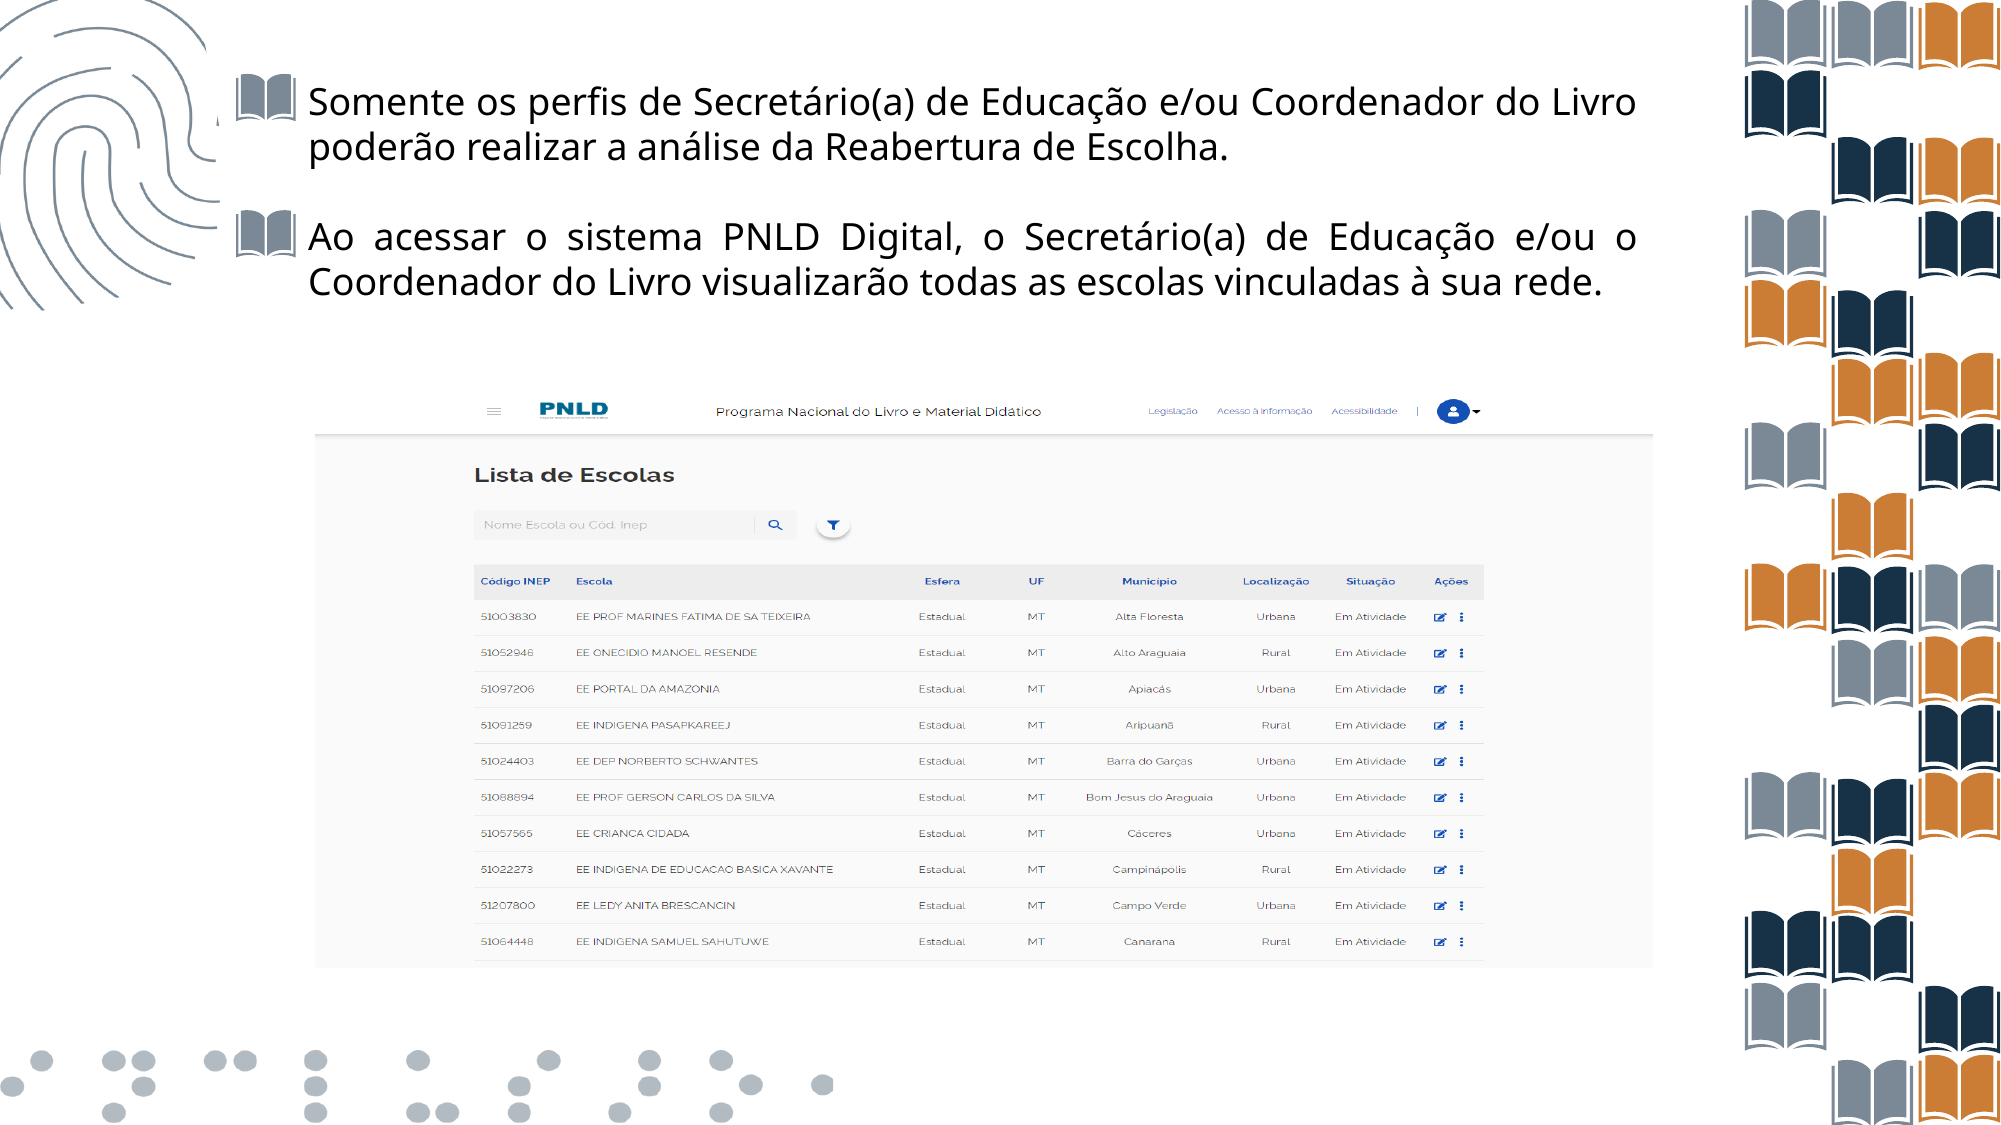

Somente os perfis de Secretário(a) de Educação e/ou Coordenador do Livro poderão realizar a análise da Reabertura de Escolha.
Ao acessar o sistema PNLD Digital, o Secretário(a) de Educação e/ou o Coordenador do Livro visualizarão todas as escolas vinculadas à sua rede.